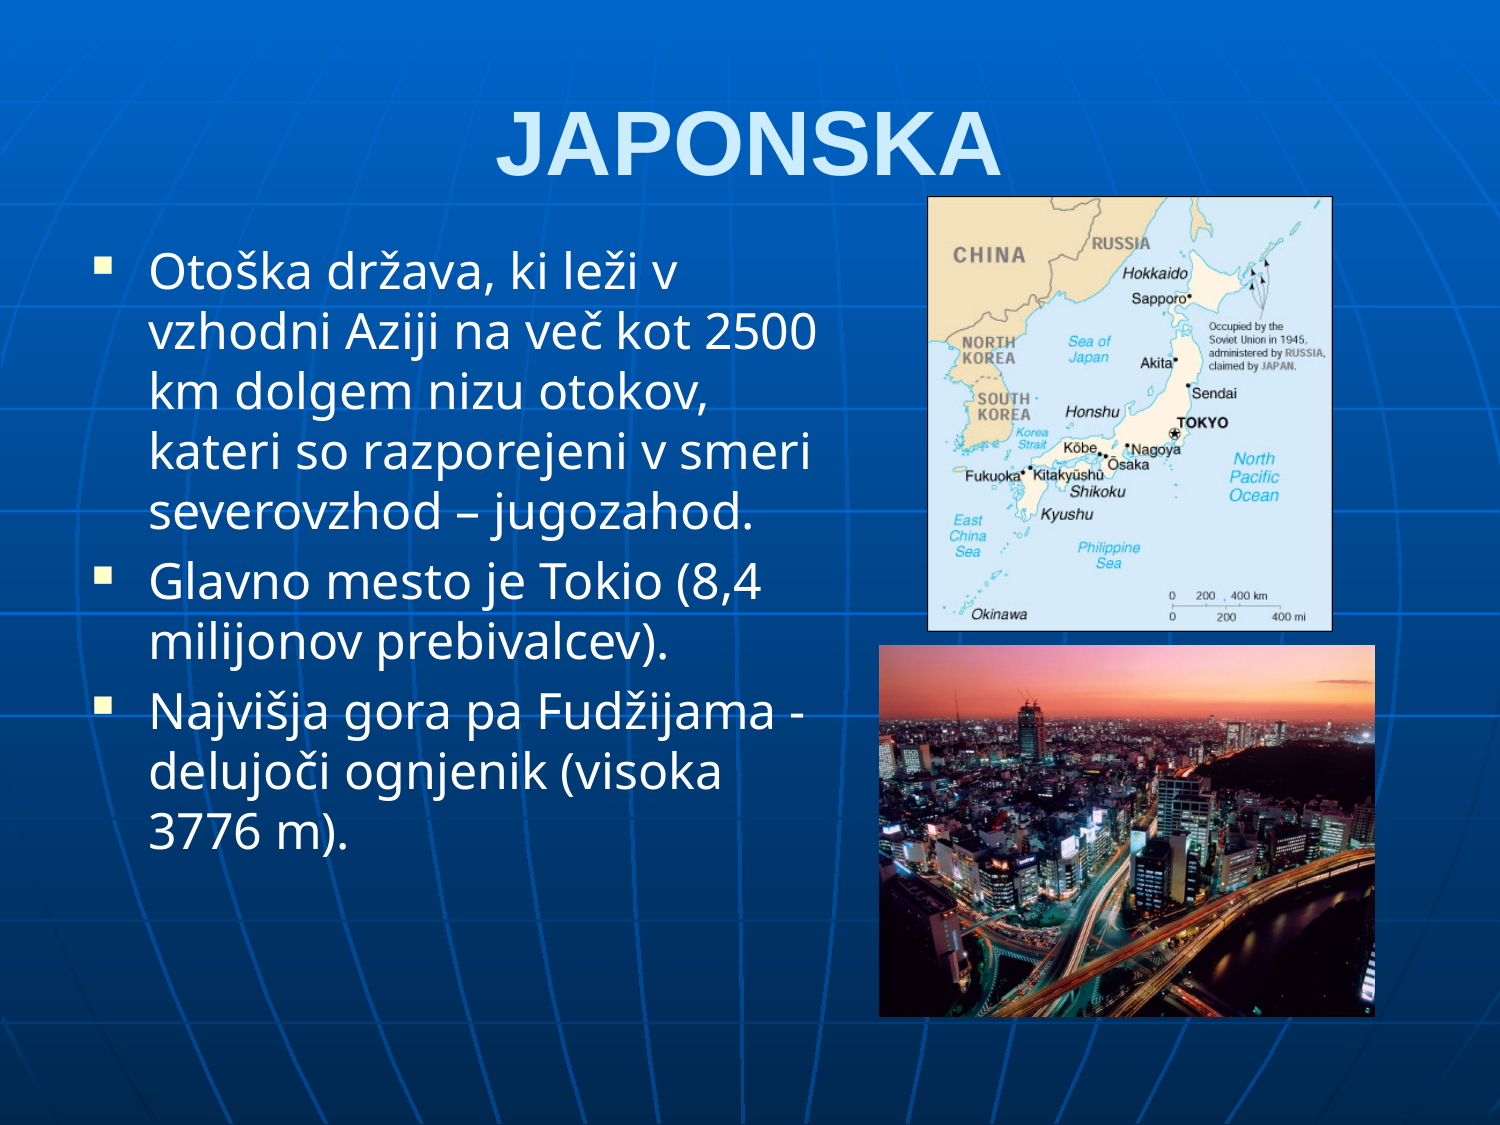

# JAPONSKA
Otoška država, ki leži v vzhodni Aziji na več kot 2500 km dolgem nizu otokov, kateri so razporejeni v smeri severovzhod – jugozahod.
Glavno mesto je Tokio (8,4 milijonov prebivalcev).
Najvišja gora pa Fudžijama - delujoči ognjenik (visoka 3776 m).